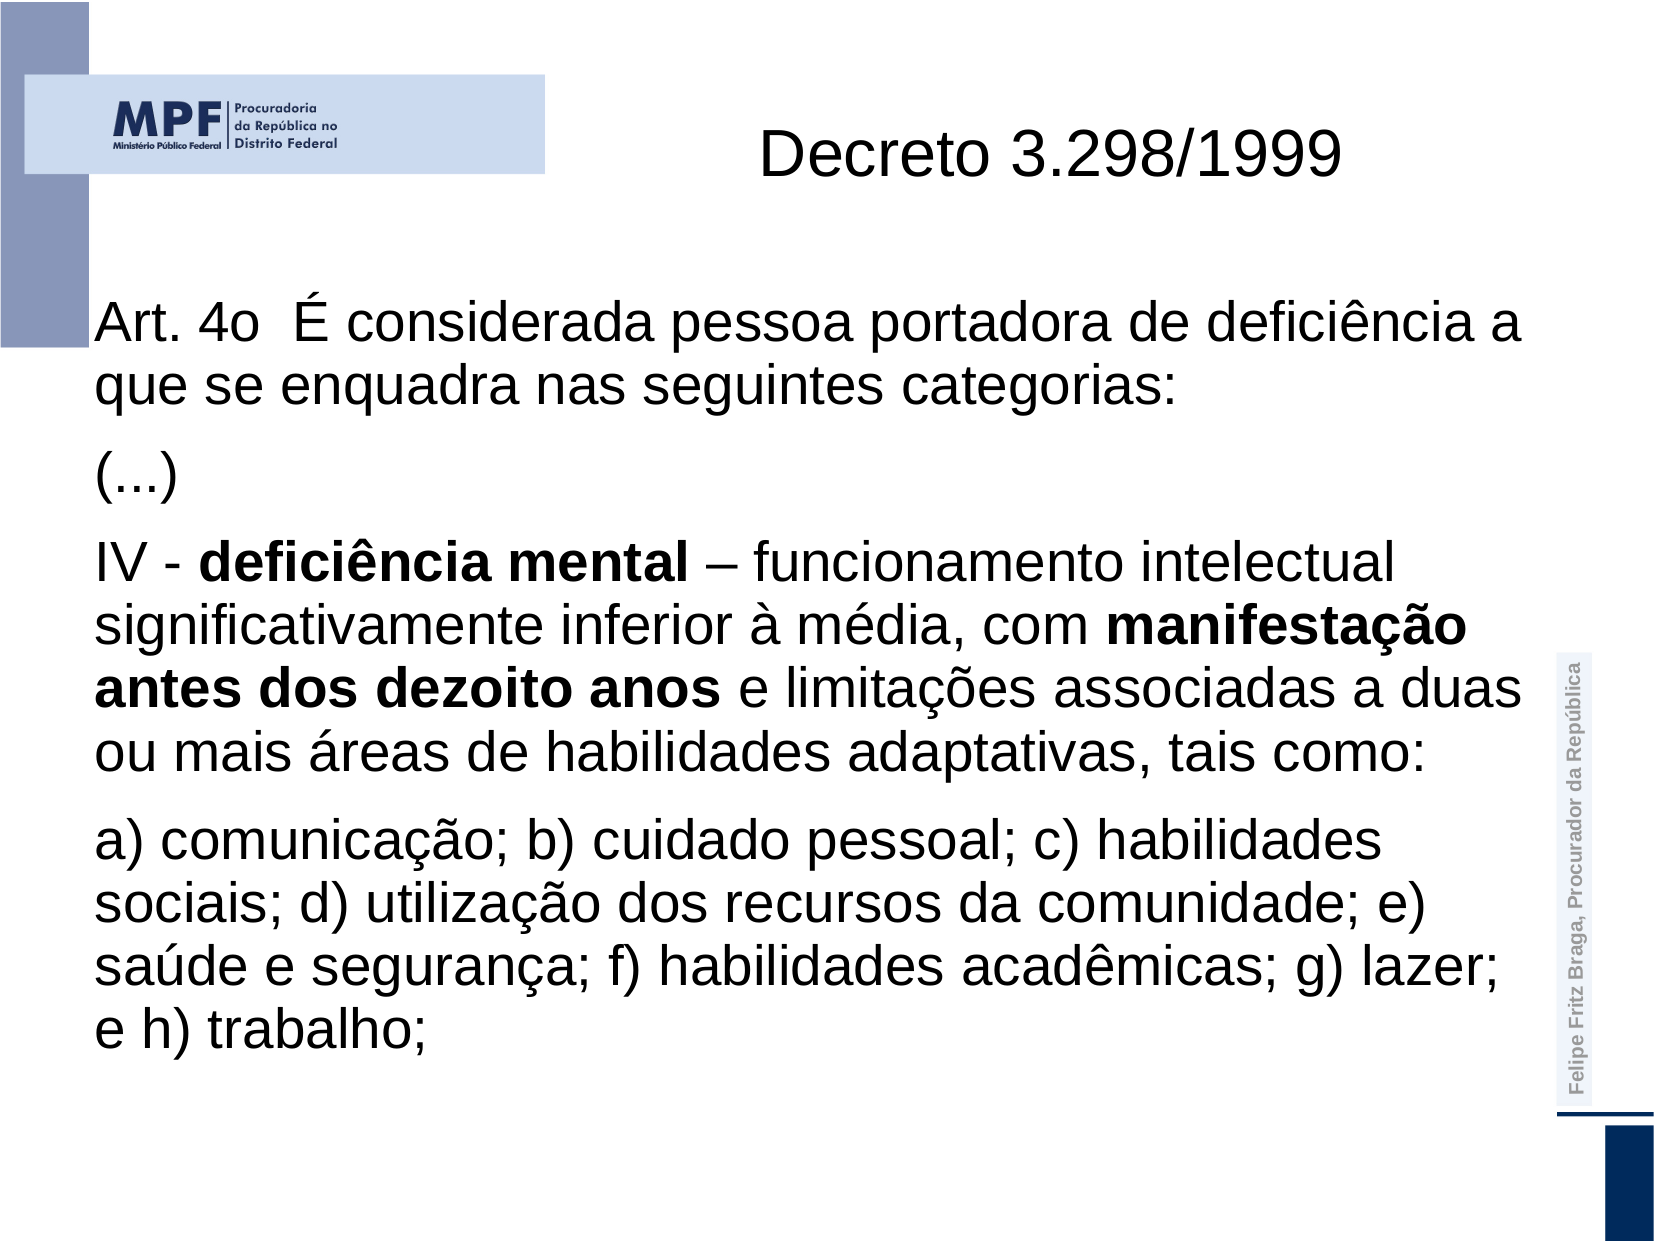

# Decreto 3.298/1999
Art. 4o É considerada pessoa portadora de deficiência a que se enquadra nas seguintes categorias:
(...)
IV - deficiência mental – funcionamento intelectual significativamente inferior à média, com manifestação antes dos dezoito anos e limitações associadas a duas ou mais áreas de habilidades adaptativas, tais como:
a) comunicação; b) cuidado pessoal; c) habilidades sociais; d) utilização dos recursos da comunidade; e) saúde e segurança; f) habilidades acadêmicas; g) lazer; e h) trabalho;